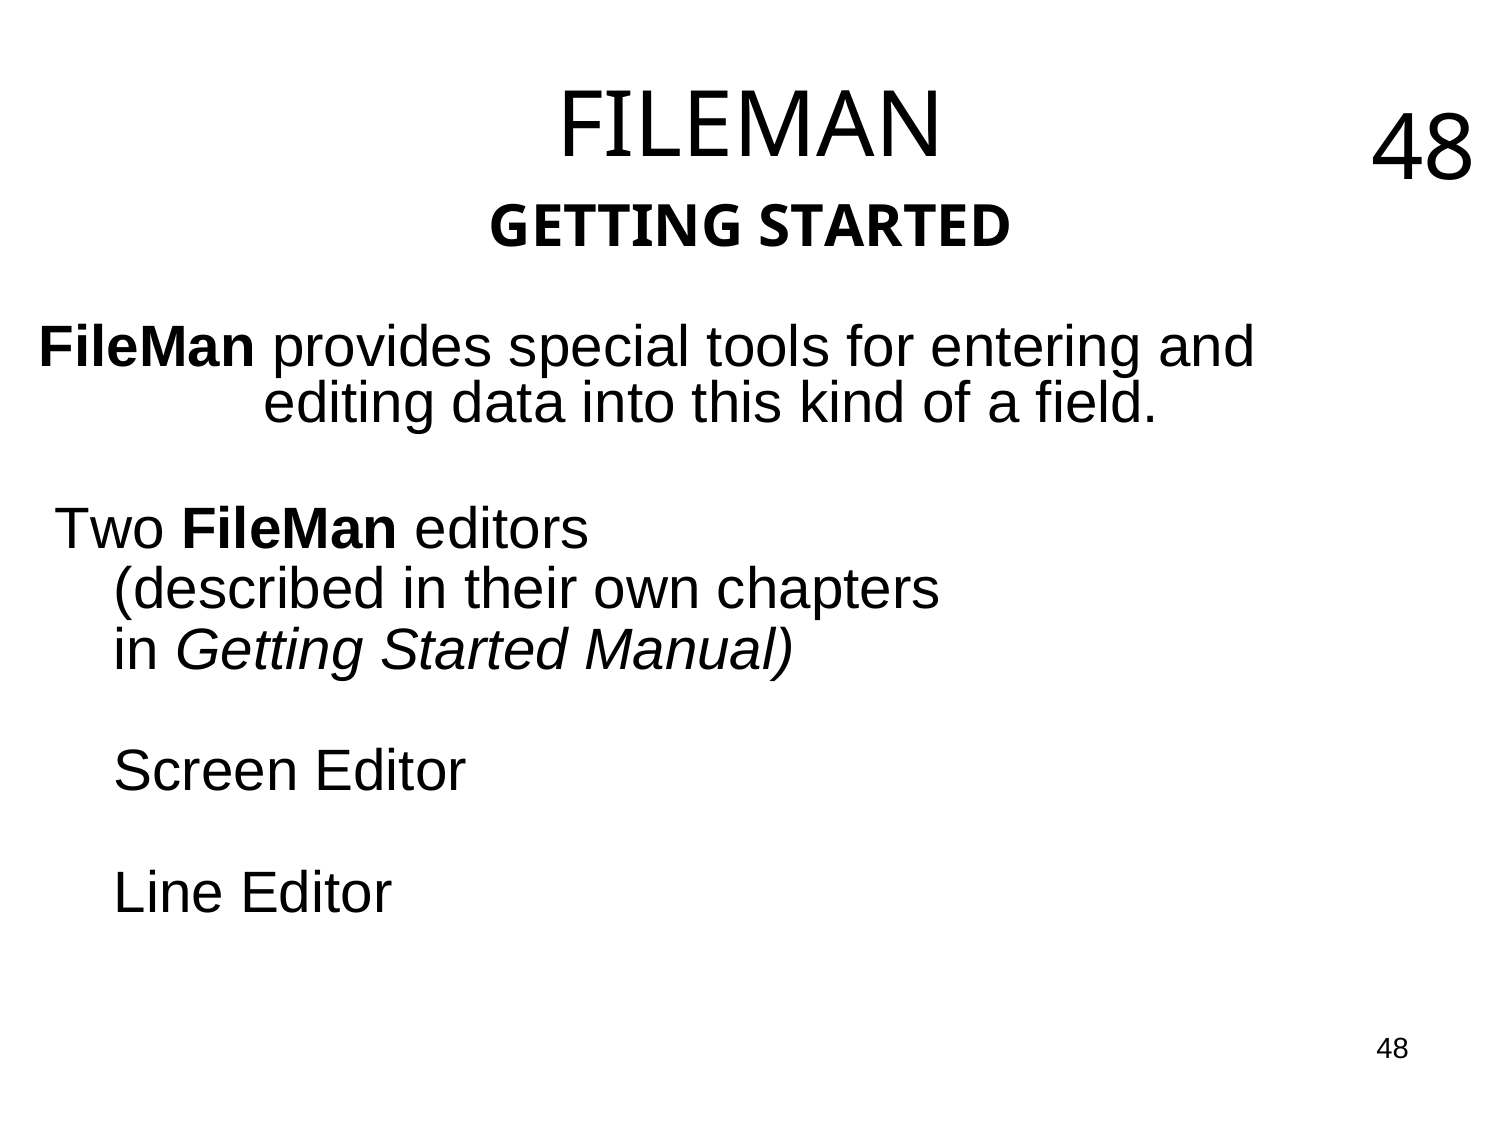

# FILEMAN GETTING STARTED
FileMan provides special tools for entering and
editing data into this kind of a field.
 Two FileMan editors
(described in their own chapters
in Getting Started Manual)
Screen Editor
Line Editor
48